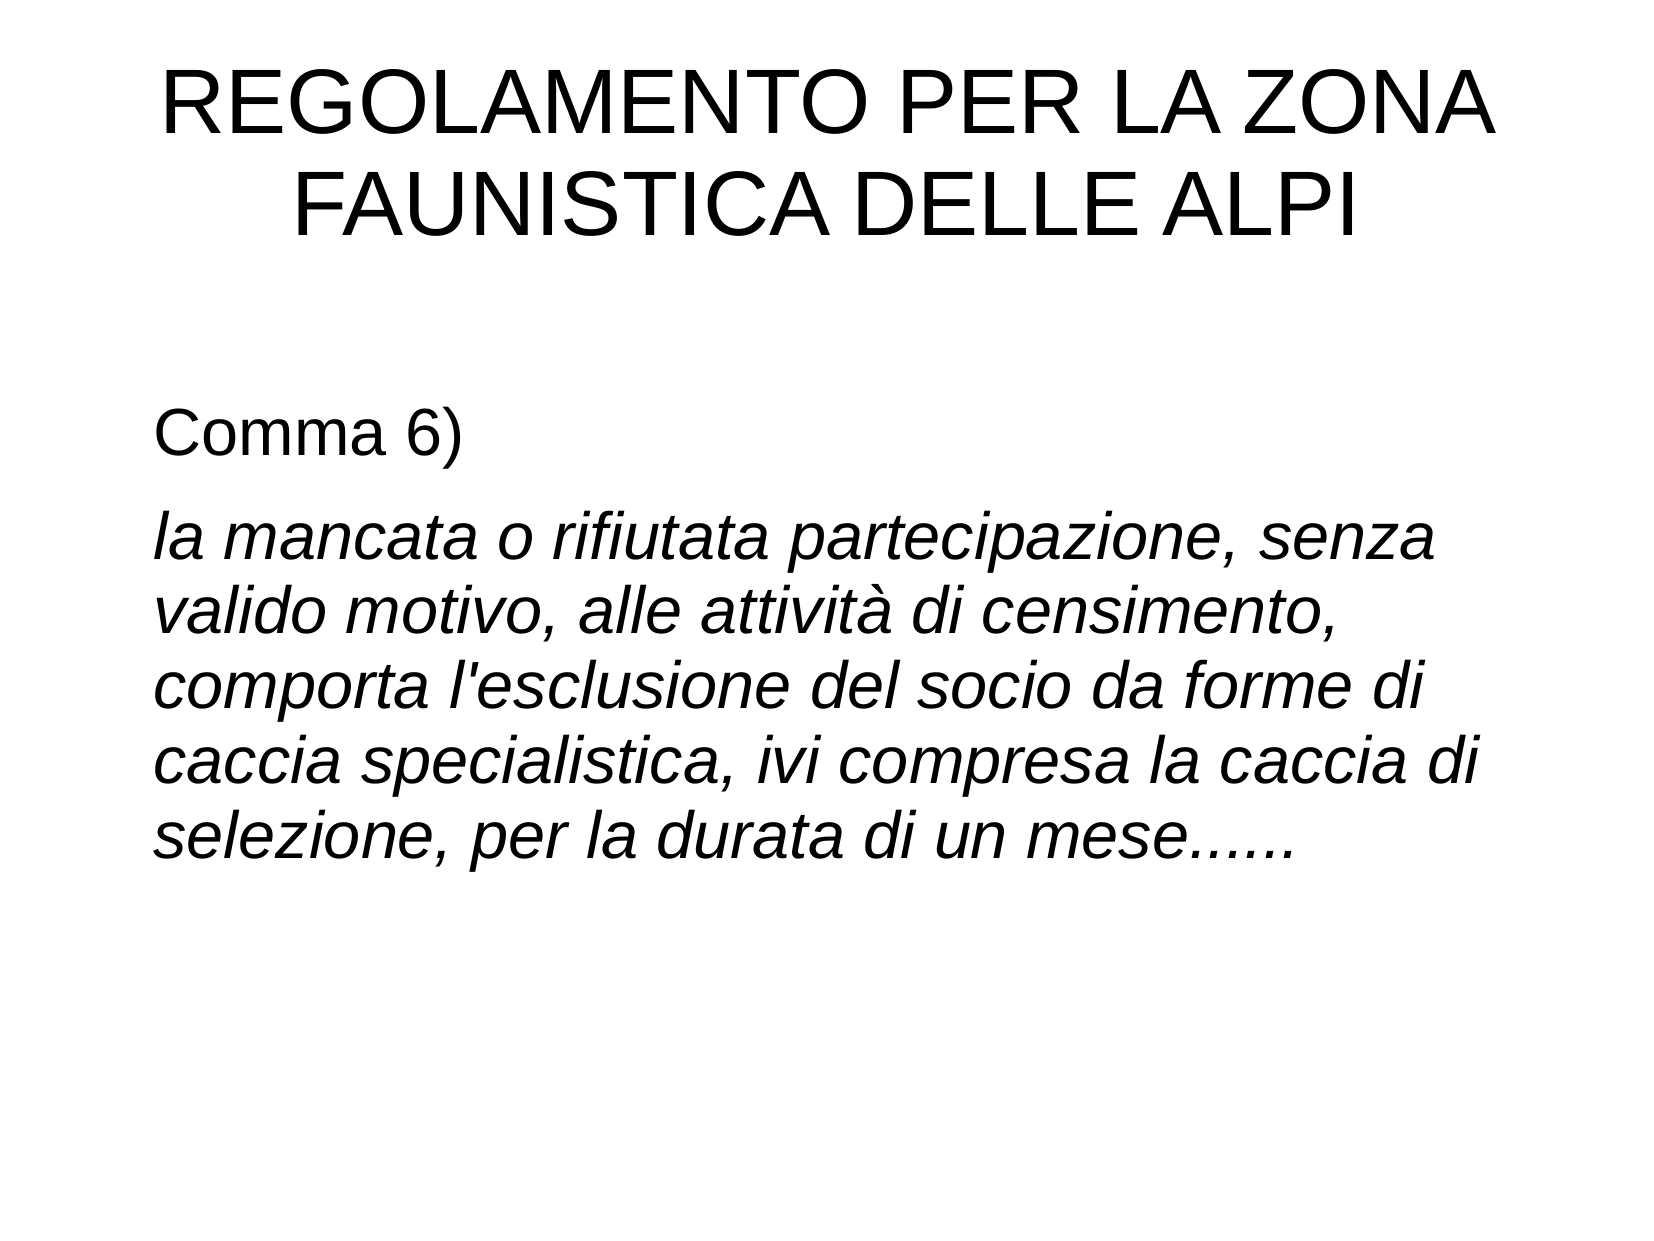

# REGOLAMENTO PER LA ZONA FAUNISTICA DELLE ALPI
Comma 6)
la mancata o rifiutata partecipazione, senza valido motivo, alle attività di censimento, comporta l'esclusione del socio da forme di caccia specialistica, ivi compresa la caccia di selezione, per la durata di un mese......